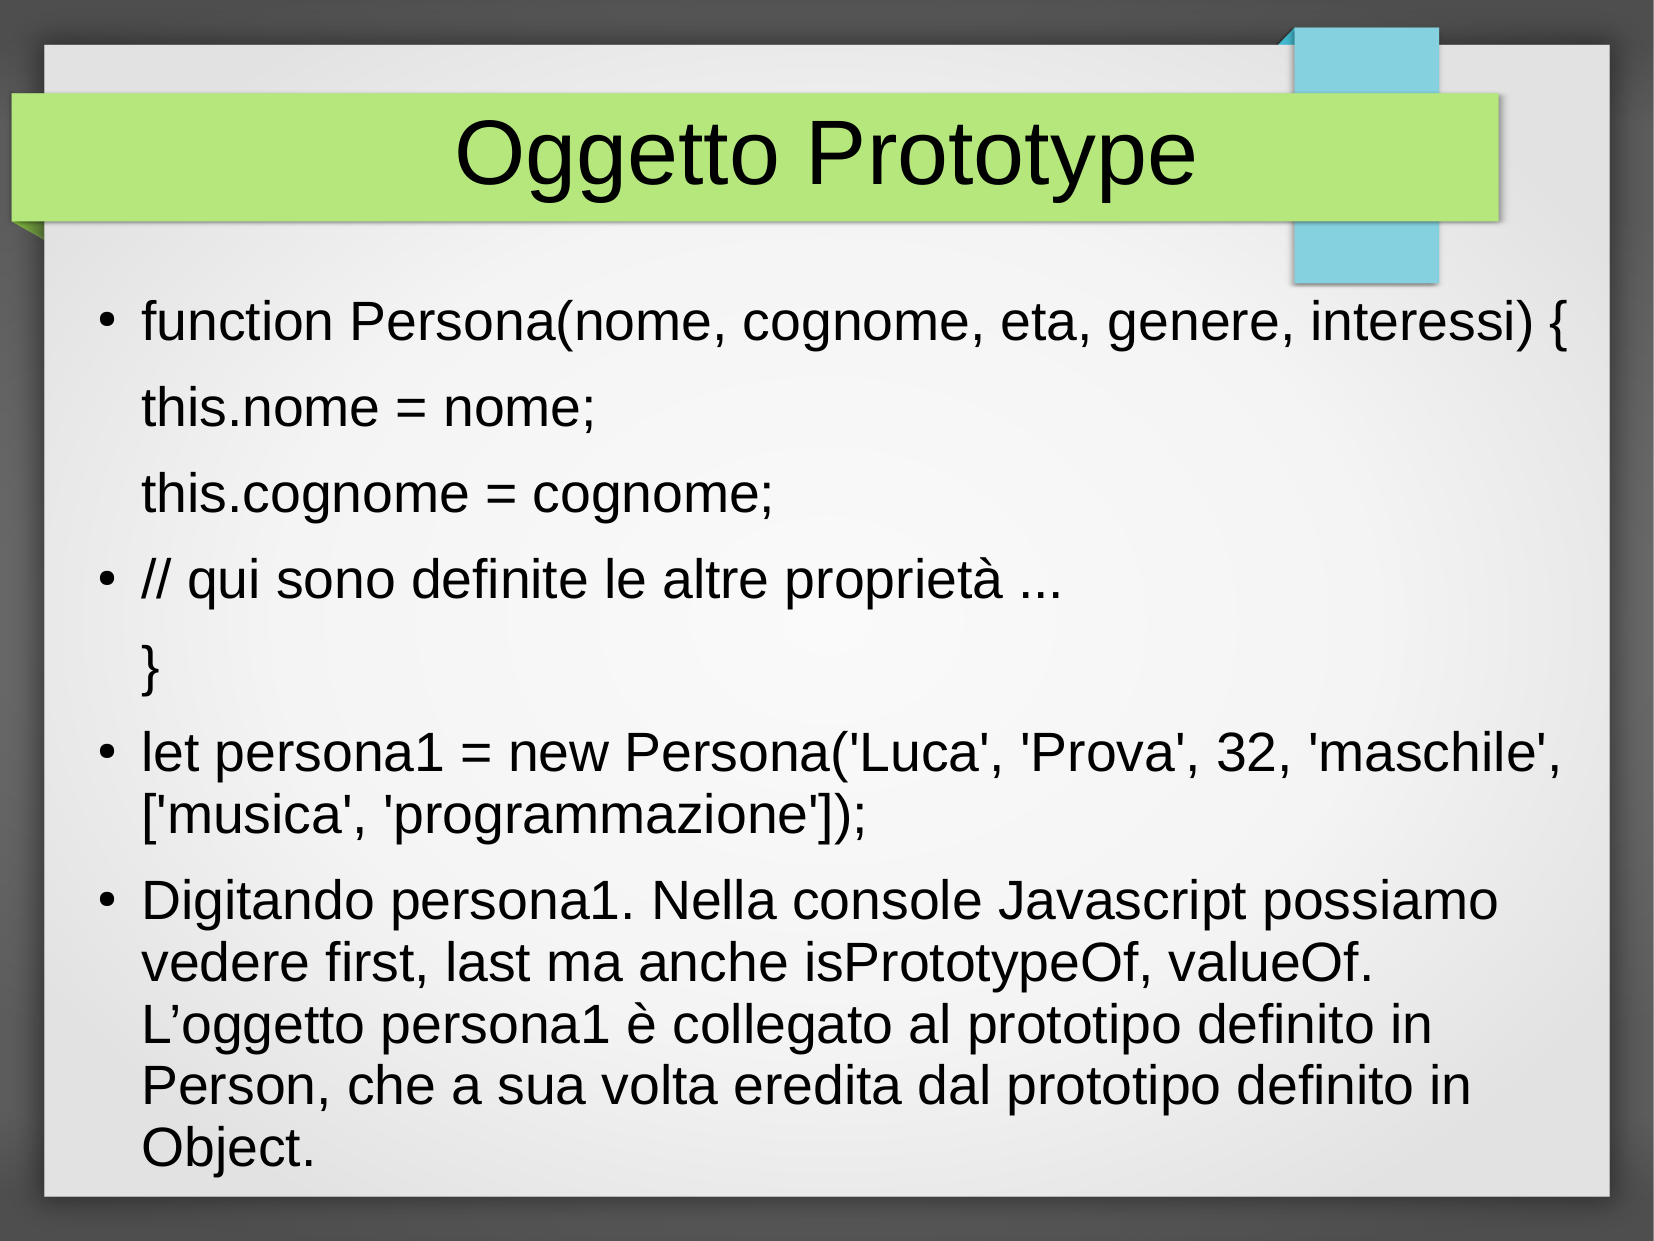

# Oggetto Prototype
function Persona(nome, cognome, eta, genere, interessi) {
this.nome = nome;
this.cognome = cognome;
// qui sono definite le altre proprietà ...
}
let persona1 = new Persona('Luca', 'Prova', 32, 'maschile', ['musica', 'programmazione']);
Digitando persona1. Nella console Javascript possiamo vedere first, last ma anche isPrototypeOf, valueOf. L’oggetto persona1 è collegato al prototipo definito in Person, che a sua volta eredita dal prototipo definito in Object.